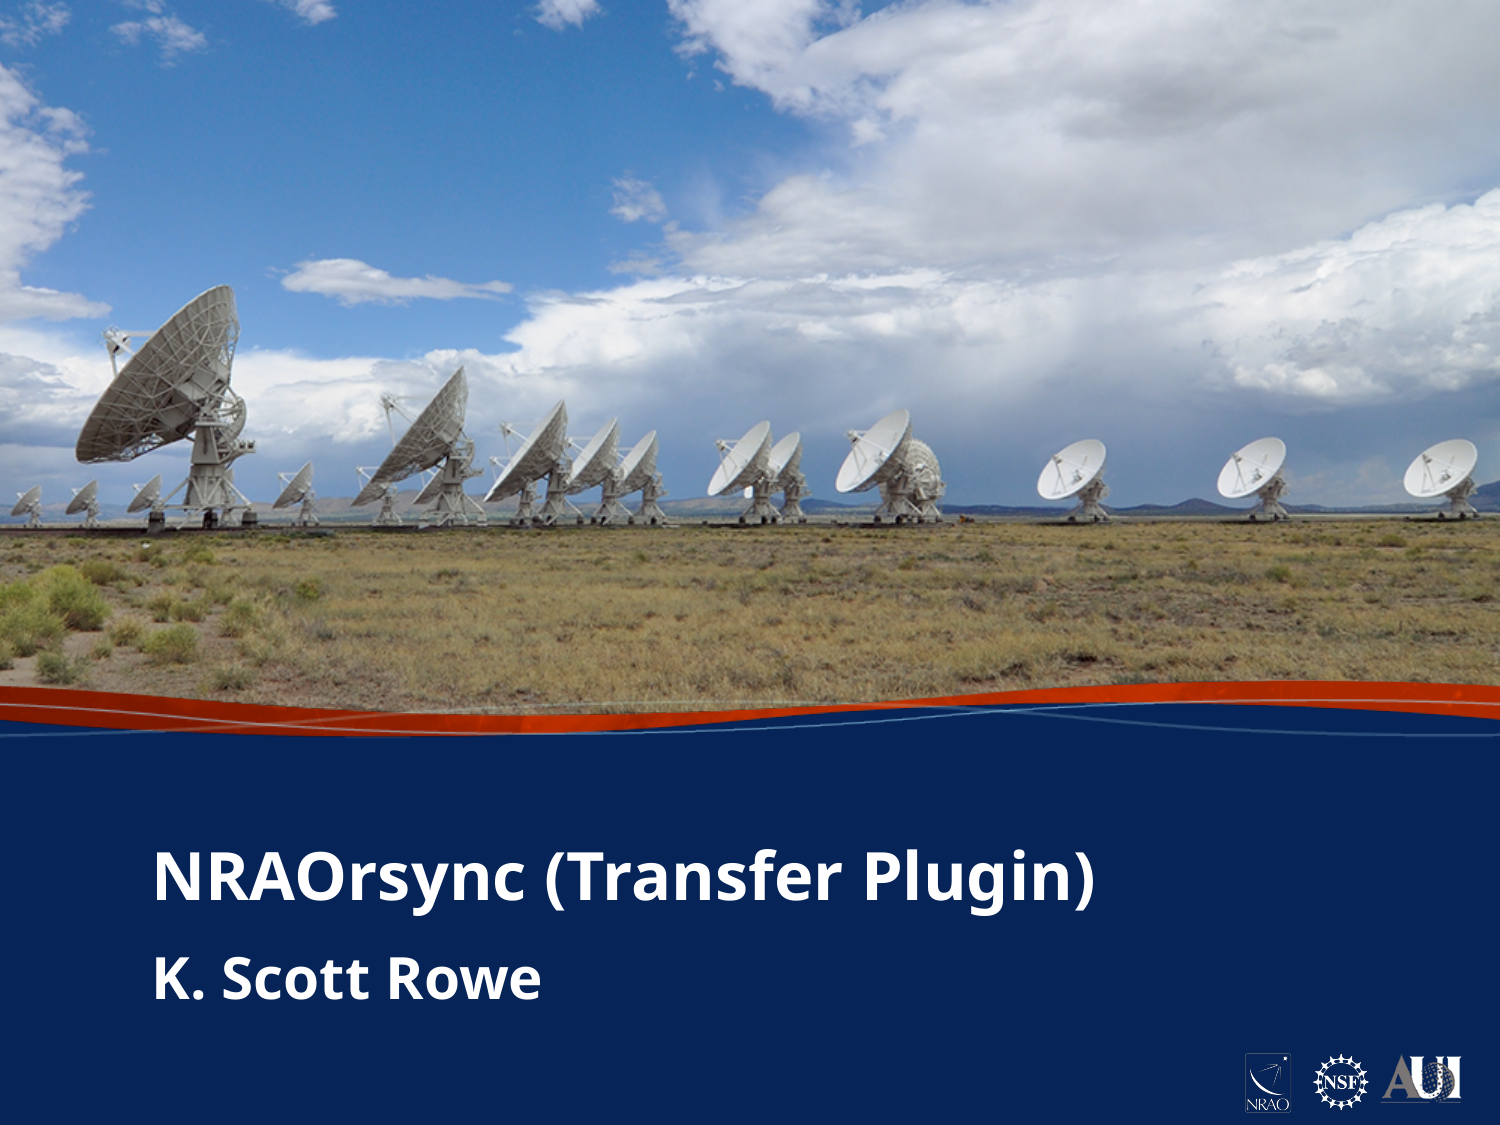

# NRAOrsync (Transfer Plugin)
K. Scott Rowe